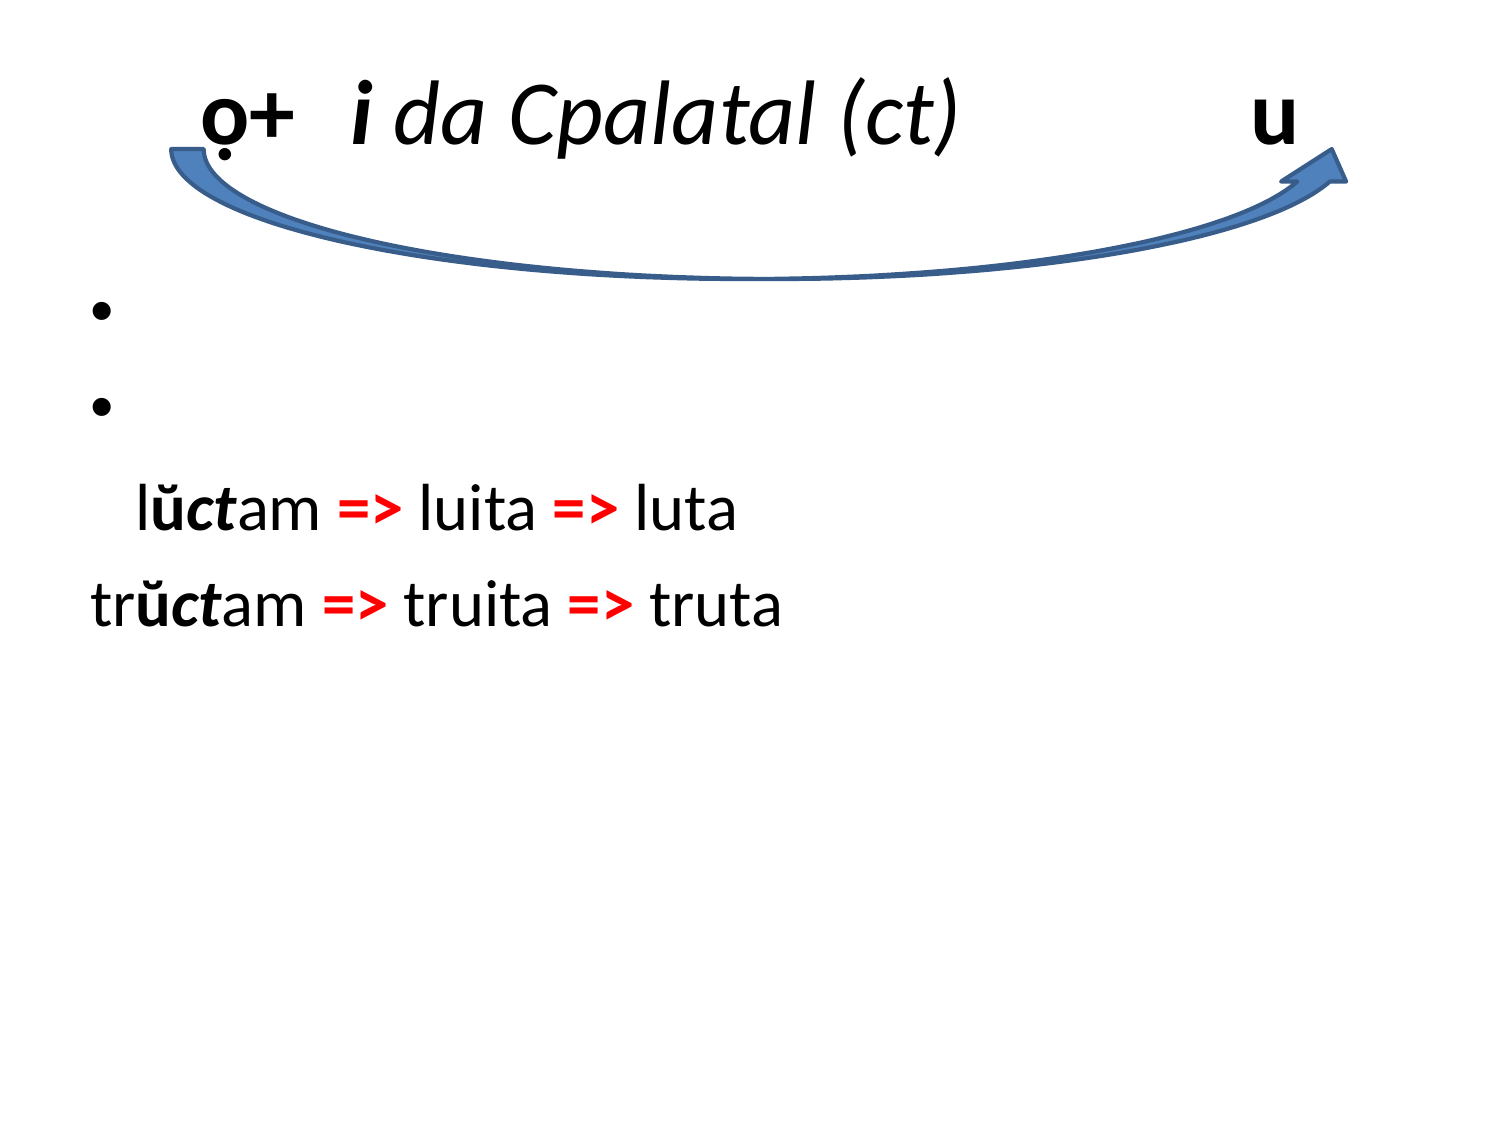

# ọ+	i da Cpalatal (ct)	 	u
lŭctam => luita => luta
trŭctam => truita => truta